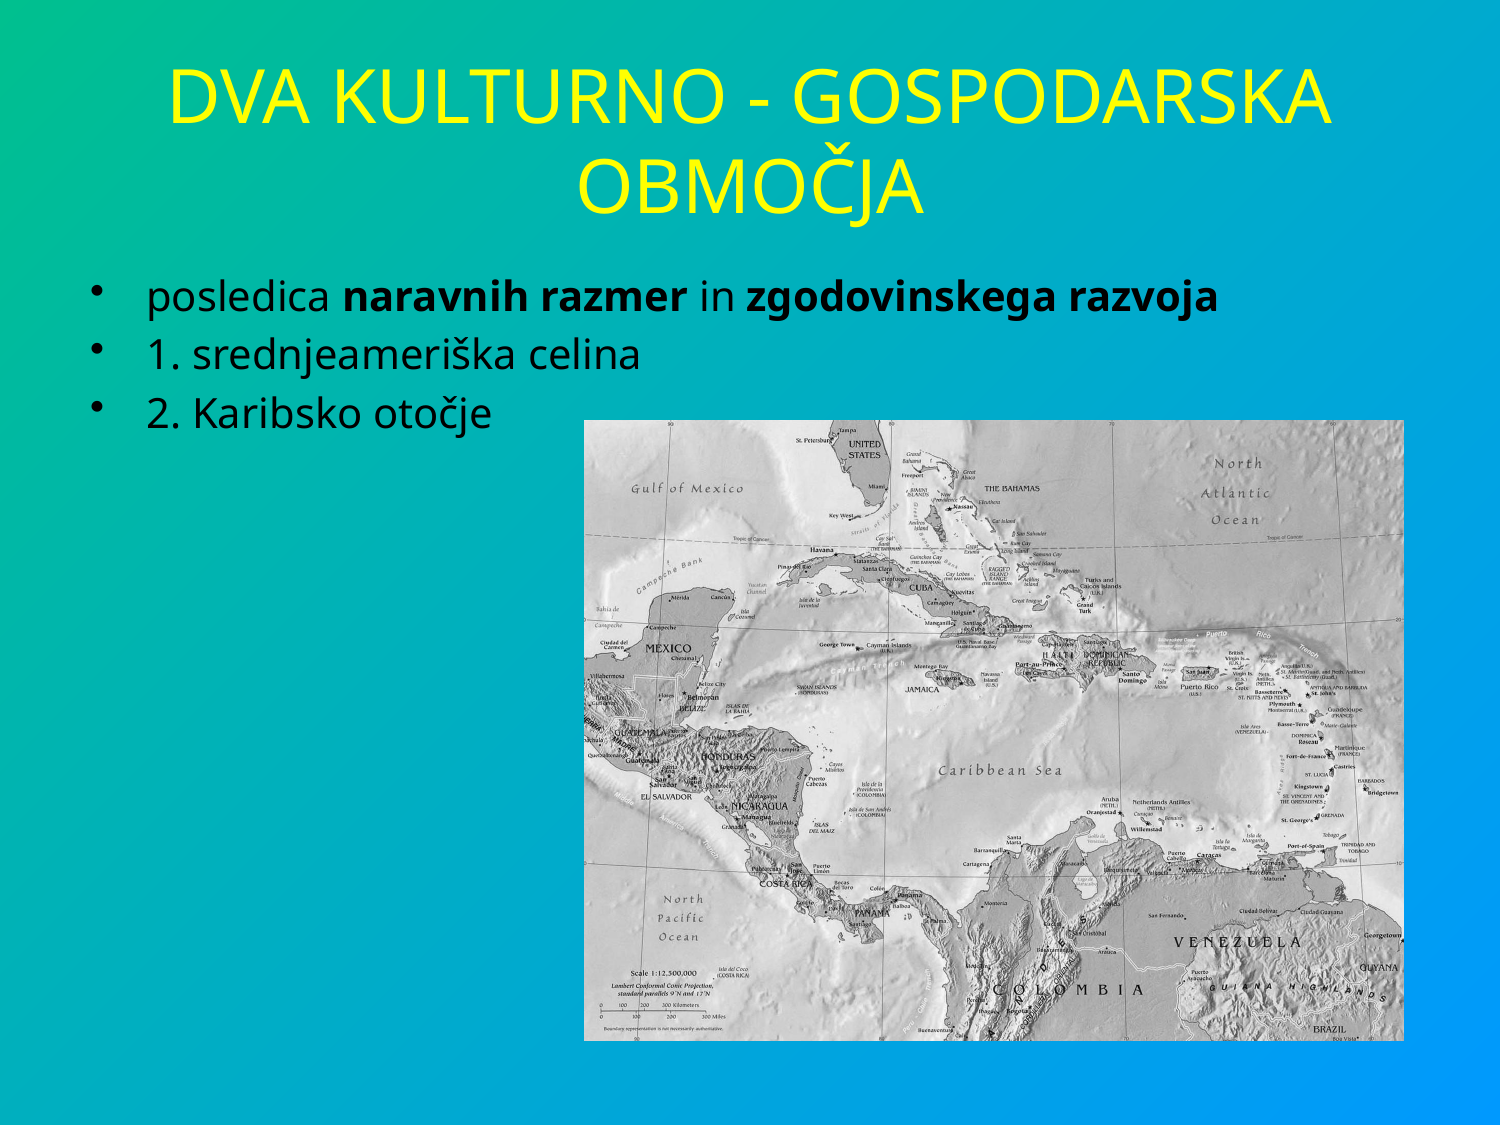

# DVA KULTURNO - GOSPODARSKA OBMOČJA
posledica naravnih razmer in zgodovinskega razvoja
1. srednjeameriška celina
2. Karibsko otočje